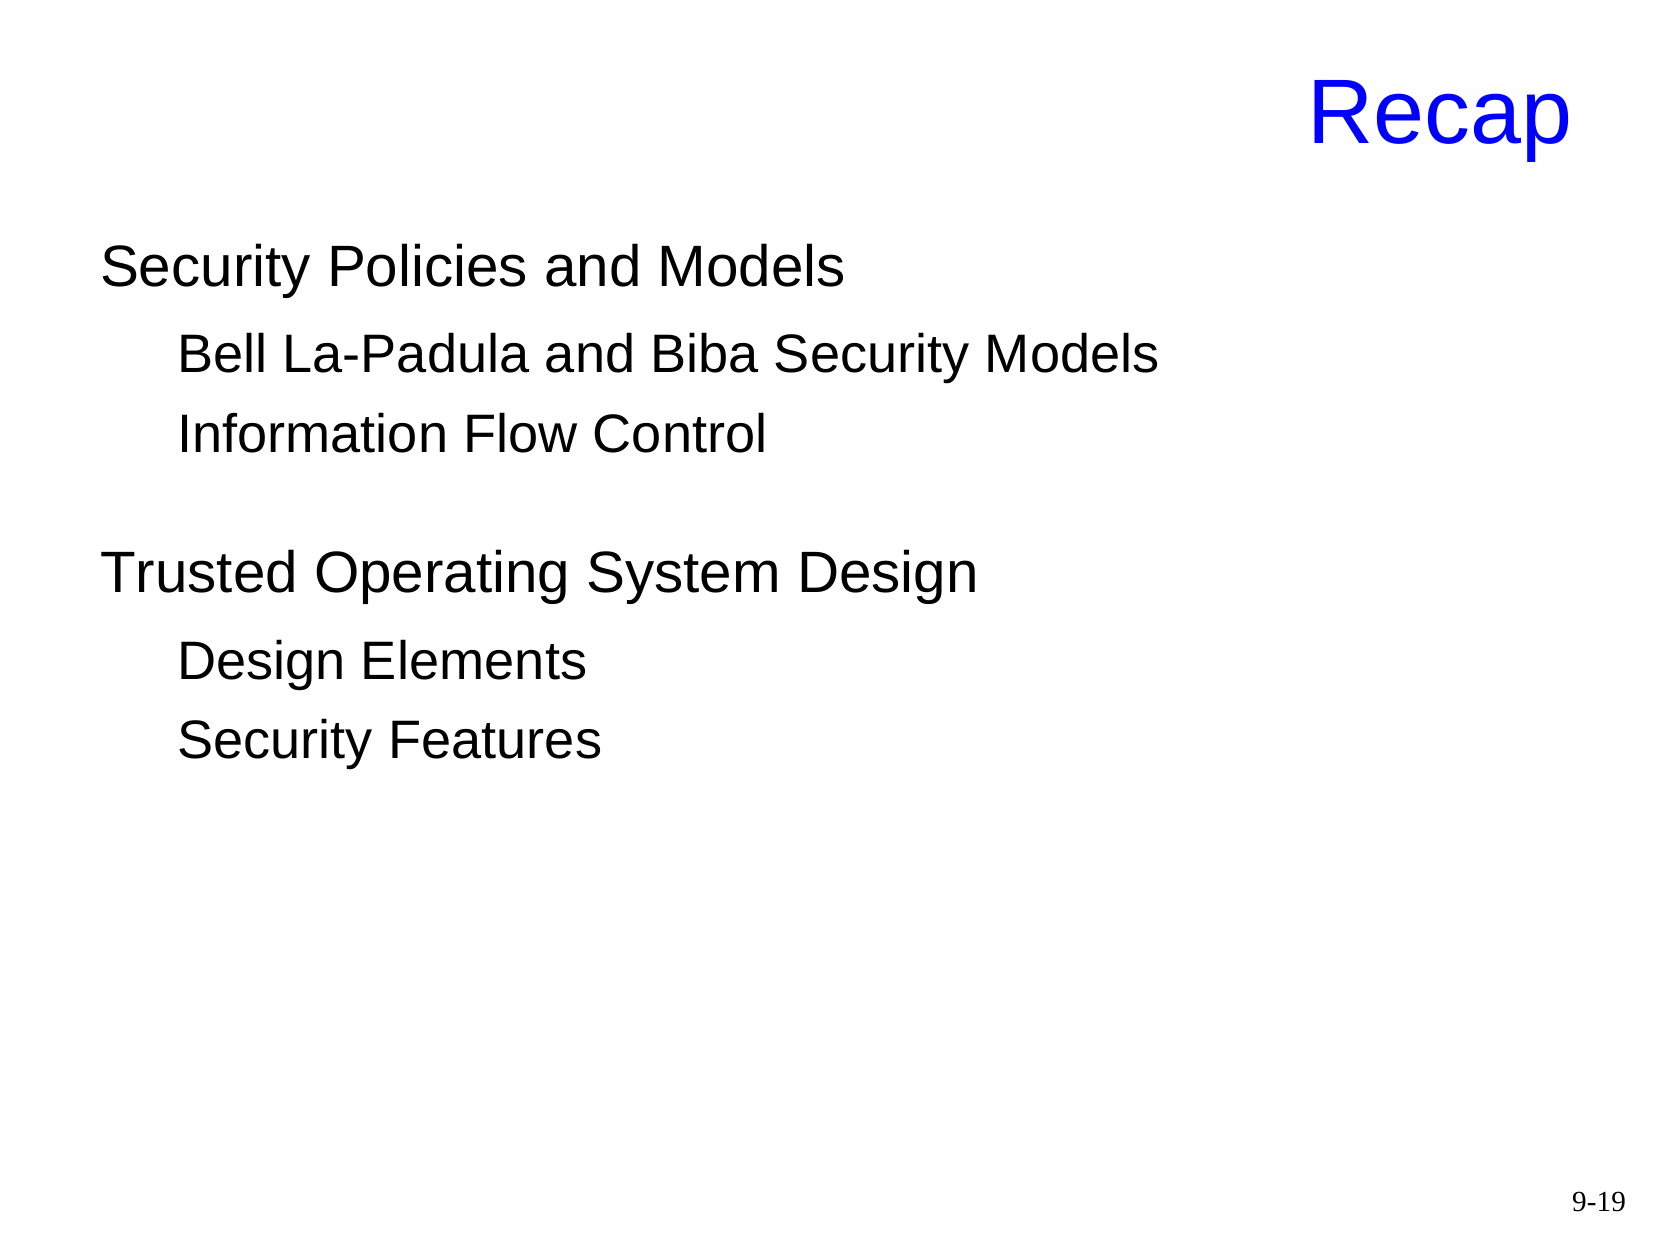

# Recap
Security Policies and Models
Bell La-Padula and Biba Security Models
Information Flow Control
Trusted Operating System Design
Design Elements
Security Features